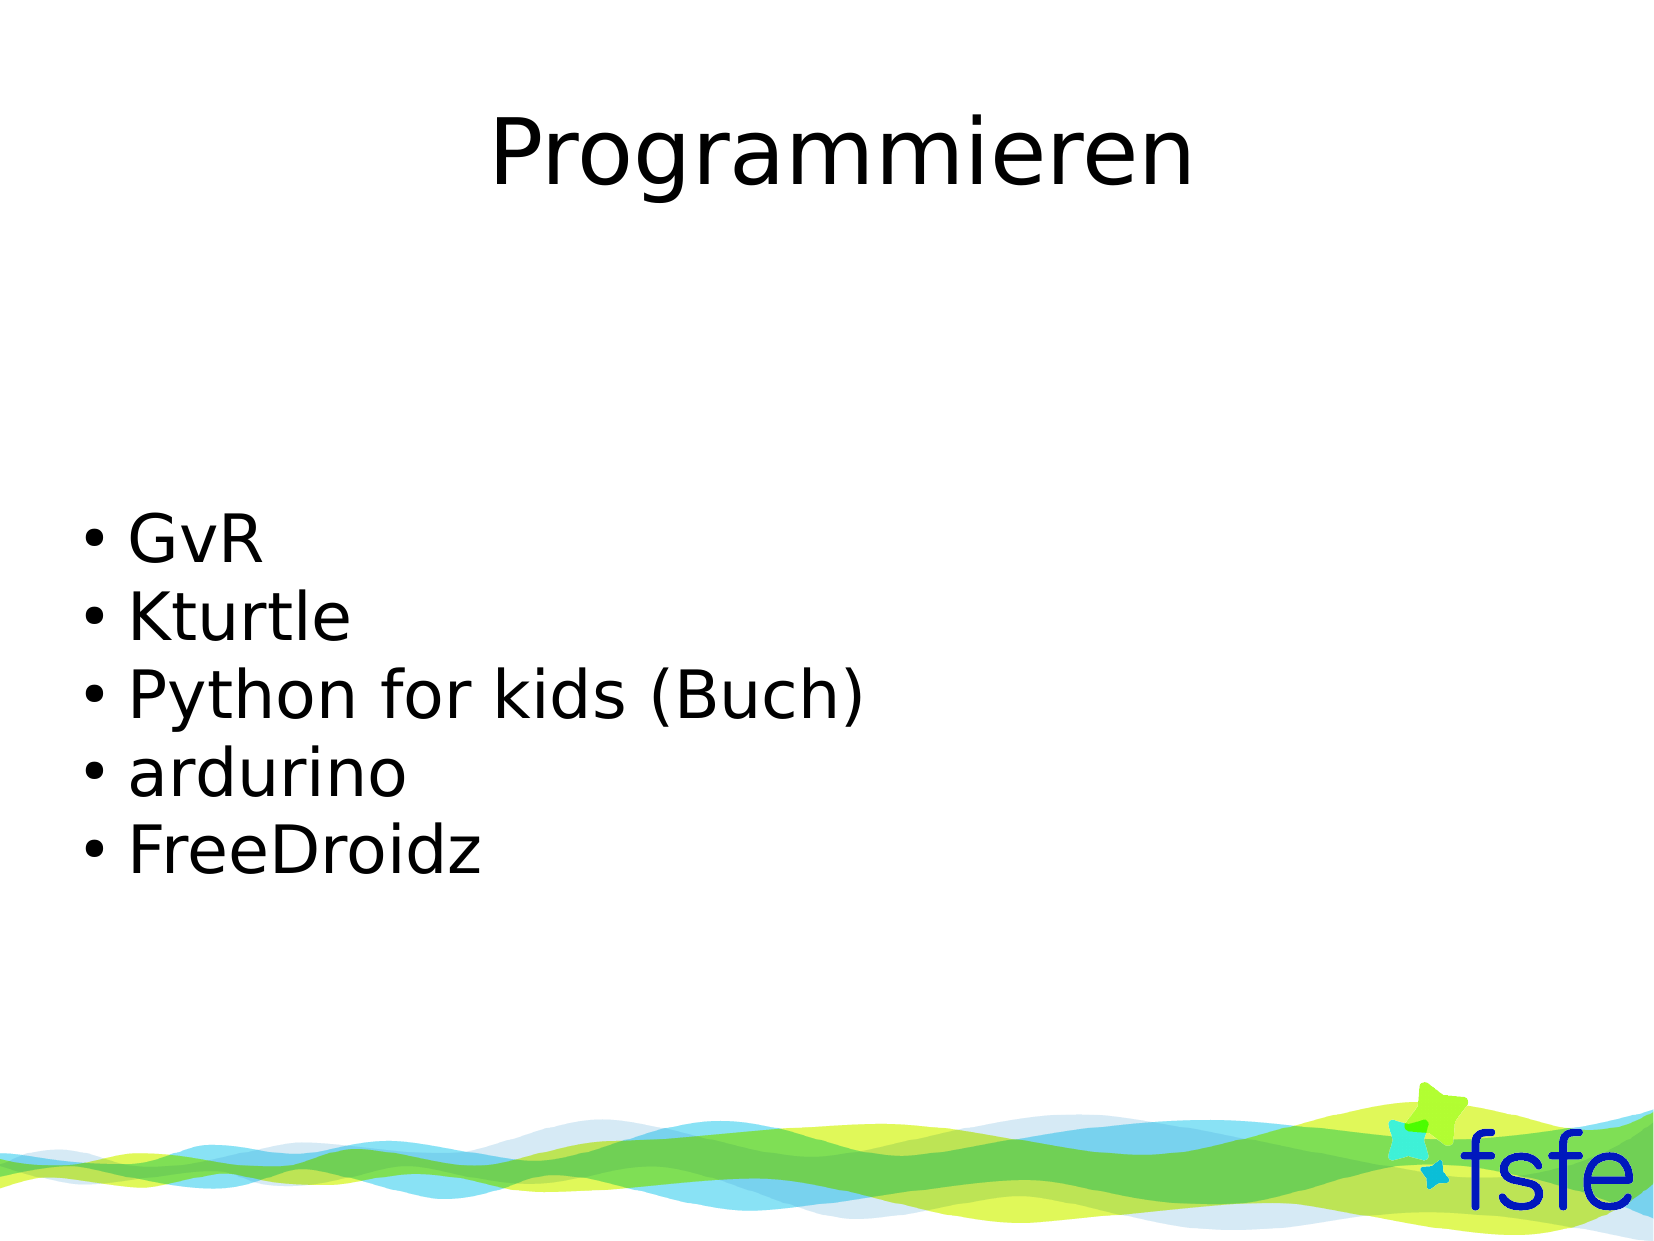

# Programmieren
 GvR
 Kturtle
 Python for kids (Buch)
 ardurino
 FreeDroidz